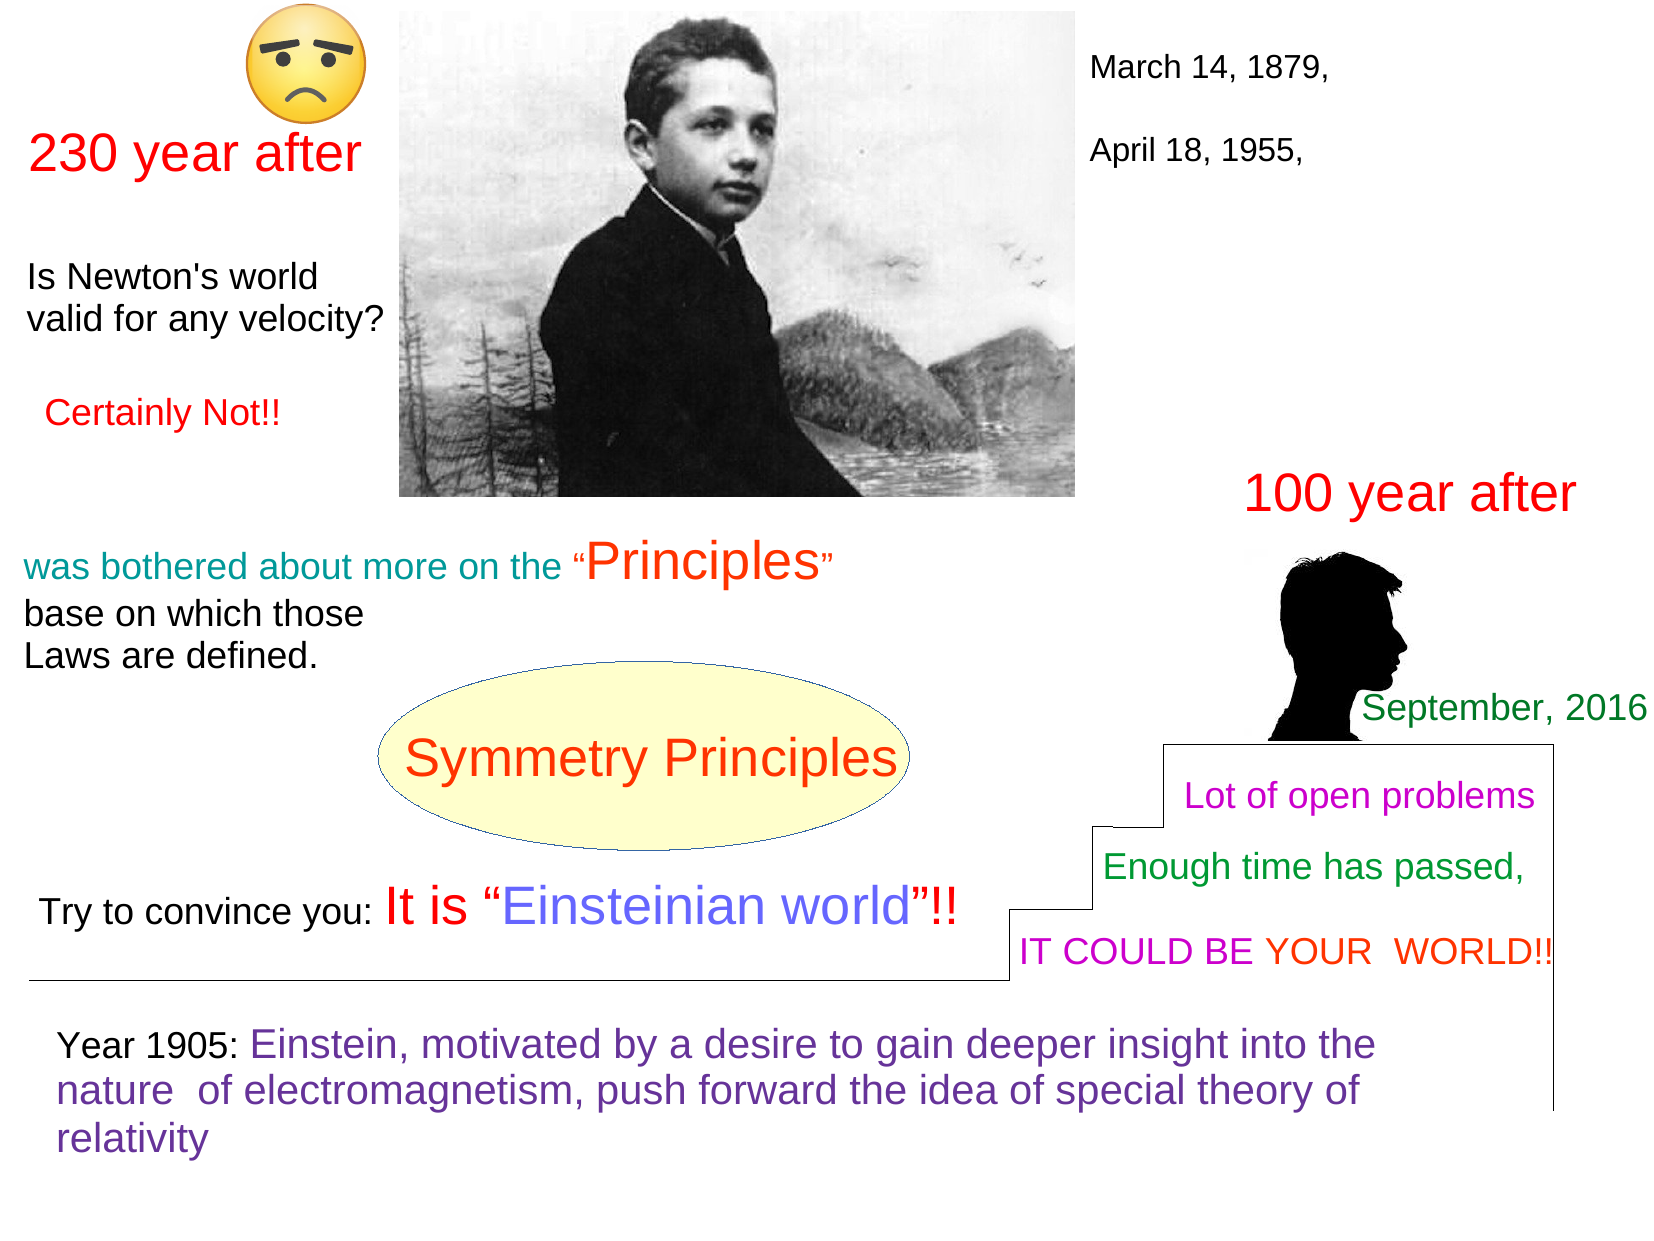

March 14, 1879,
April 18, 1955,
230 year after
Is Newton's world
valid for any velocity?
Certainly Not!!
100 year after
was bothered about more on the “Principles”
base on which those
Laws are defined.
September, 2016
Symmetry Principles
Lot of open problems
 Enough time has passed,
IT COULD BE YOUR WORLD!!
Try to convince you: It is “Einsteinian world”!!
Year 1905: Einstein, motivated by a desire to gain deeper insight into the nature of electromagnetism, push forward the idea of special theory of relativity